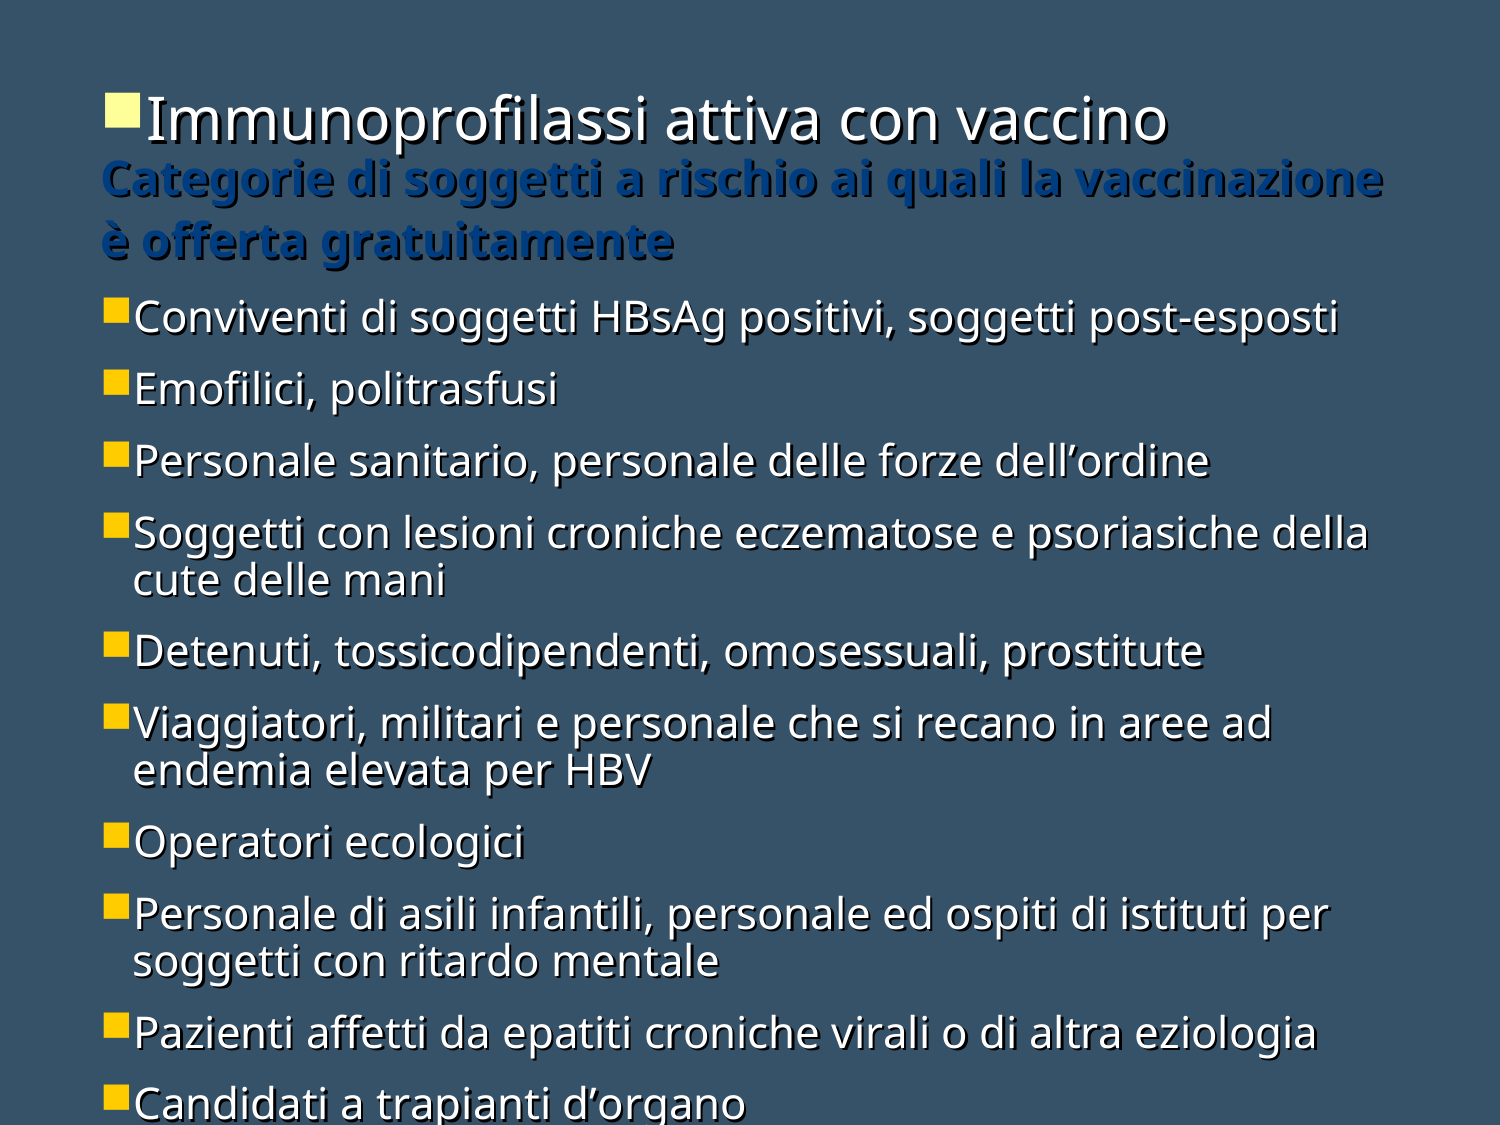

Immunoprofilassi attiva con vaccino
Categorie di soggetti a rischio ai quali la vaccinazione è offerta gratuitamente
Conviventi di soggetti HBsAg positivi, soggetti post-esposti
Emofilici, politrasfusi
Personale sanitario, personale delle forze dell’ordine
Soggetti con lesioni croniche eczematose e psoriasiche della cute delle mani
Detenuti, tossicodipendenti, omosessuali, prostitute
Viaggiatori, militari e personale che si recano in aree ad endemia elevata per HBV
Operatori ecologici
Personale di asili infantili, personale ed ospiti di istituti per soggetti con ritardo mentale
Pazienti affetti da epatiti croniche virali o di altra eziologia
Candidati a trapianti d’organo